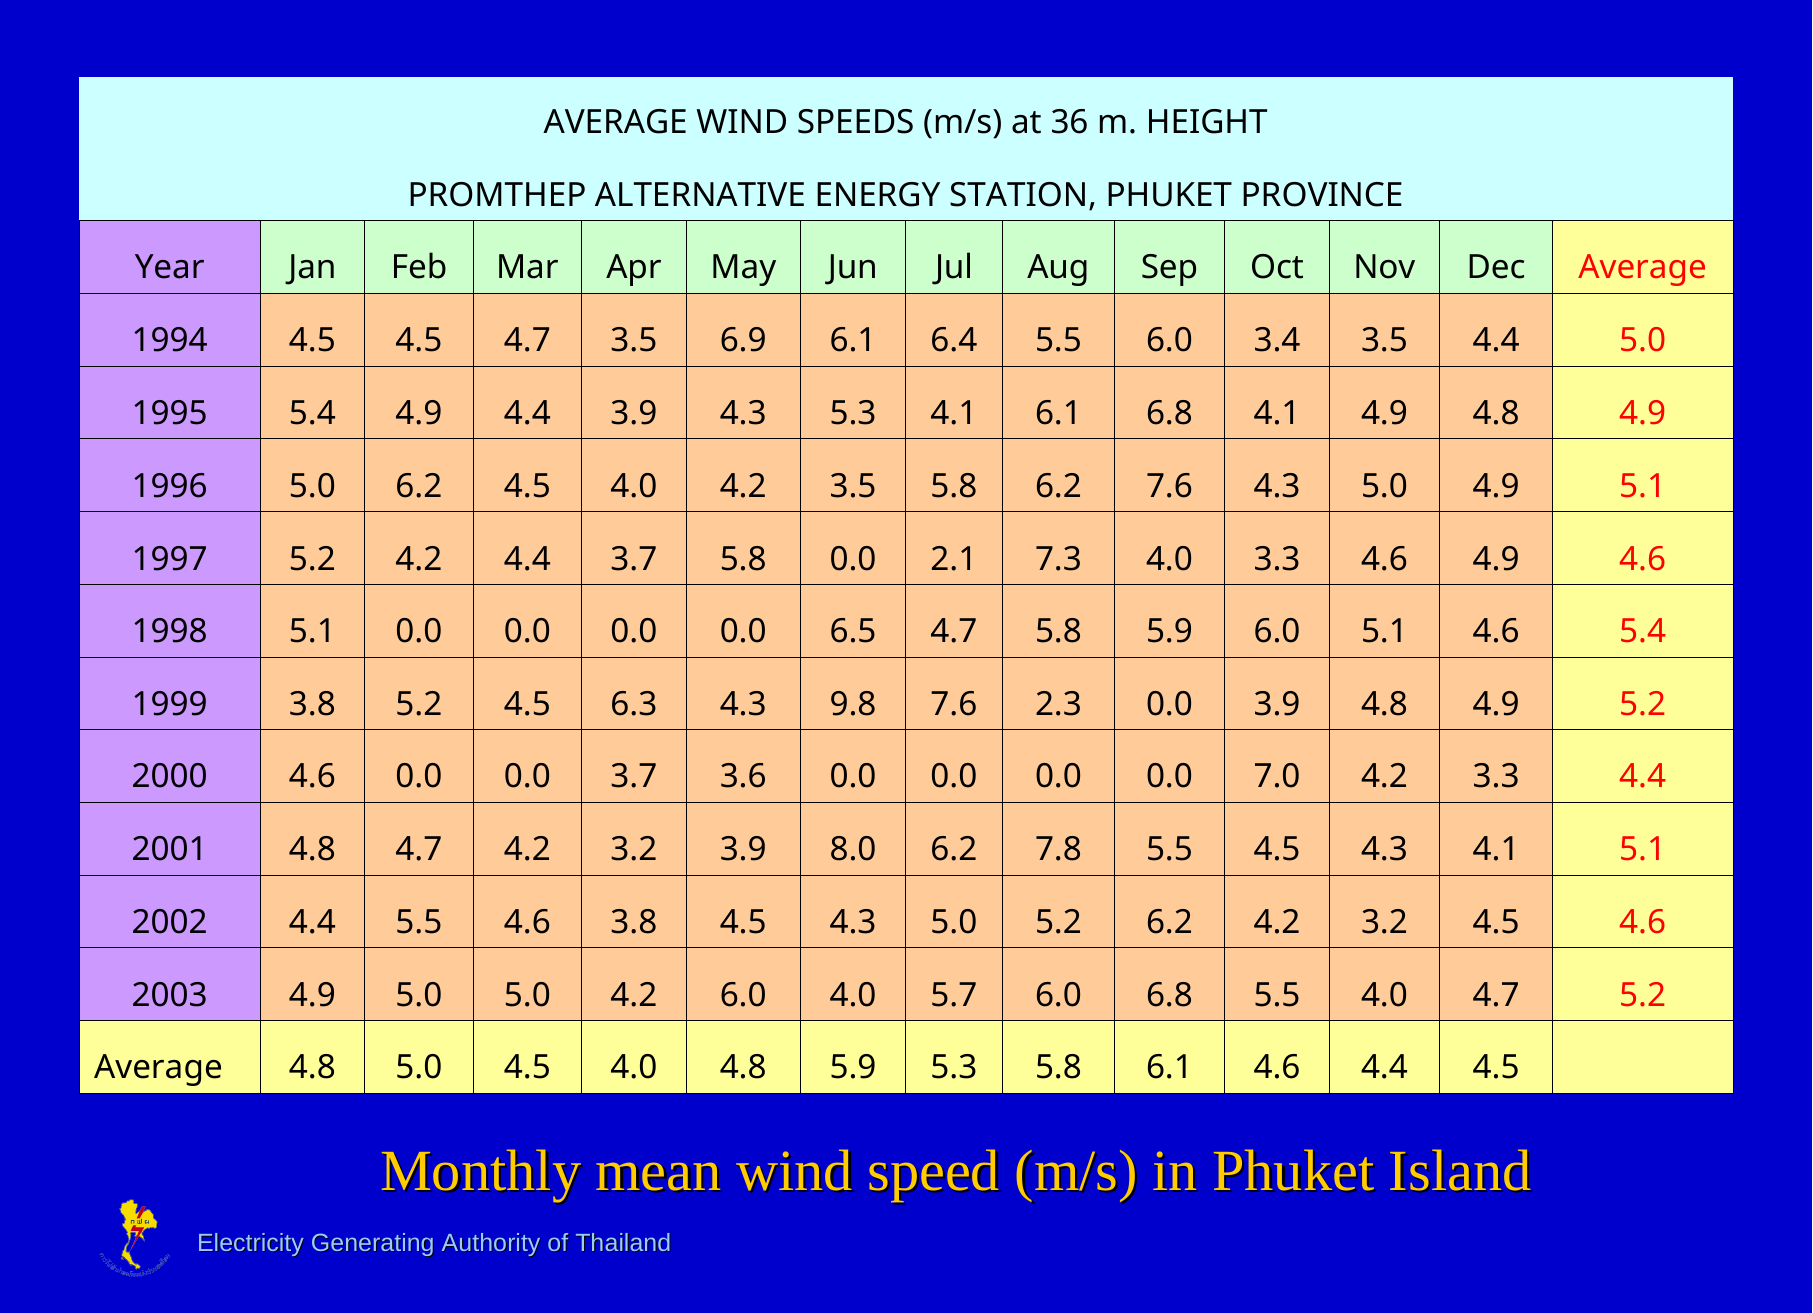

| AVERAGE WIND SPEEDS (m/s) at 36 m. HEIGHT | | | | | | | | | | | | | |
| --- | --- | --- | --- | --- | --- | --- | --- | --- | --- | --- | --- | --- | --- |
| PROMTHEP ALTERNATIVE ENERGY STATION, PHUKET PROVINCE | | | | | | | | | | | | | |
| Year | Jan | Feb | Mar | Apr | May | Jun | Jul | Aug | Sep | Oct | Nov | Dec | Average |
| 1994 | 4.5 | 4.5 | 4.7 | 3.5 | 6.9 | 6.1 | 6.4 | 5.5 | 6.0 | 3.4 | 3.5 | 4.4 | 5.0 |
| 1995 | 5.4 | 4.9 | 4.4 | 3.9 | 4.3 | 5.3 | 4.1 | 6.1 | 6.8 | 4.1 | 4.9 | 4.8 | 4.9 |
| 1996 | 5.0 | 6.2 | 4.5 | 4.0 | 4.2 | 3.5 | 5.8 | 6.2 | 7.6 | 4.3 | 5.0 | 4.9 | 5.1 |
| 1997 | 5.2 | 4.2 | 4.4 | 3.7 | 5.8 | 0.0 | 2.1 | 7.3 | 4.0 | 3.3 | 4.6 | 4.9 | 4.6 |
| 1998 | 5.1 | 0.0 | 0.0 | 0.0 | 0.0 | 6.5 | 4.7 | 5.8 | 5.9 | 6.0 | 5.1 | 4.6 | 5.4 |
| 1999 | 3.8 | 5.2 | 4.5 | 6.3 | 4.3 | 9.8 | 7.6 | 2.3 | 0.0 | 3.9 | 4.8 | 4.9 | 5.2 |
| 2000 | 4.6 | 0.0 | 0.0 | 3.7 | 3.6 | 0.0 | 0.0 | 0.0 | 0.0 | 7.0 | 4.2 | 3.3 | 4.4 |
| 2001 | 4.8 | 4.7 | 4.2 | 3.2 | 3.9 | 8.0 | 6.2 | 7.8 | 5.5 | 4.5 | 4.3 | 4.1 | 5.1 |
| 2002 | 4.4 | 5.5 | 4.6 | 3.8 | 4.5 | 4.3 | 5.0 | 5.2 | 6.2 | 4.2 | 3.2 | 4.5 | 4.6 |
| 2003 | 4.9 | 5.0 | 5.0 | 4.2 | 6.0 | 4.0 | 5.7 | 6.0 | 6.8 | 5.5 | 4.0 | 4.7 | 5.2 |
| Average | 4.8 | 5.0 | 4.5 | 4.0 | 4.8 | 5.9 | 5.3 | 5.8 | 6.1 | 4.6 | 4.4 | 4.5 | |
# Monthly mean wind speed (m/s) in Phuket Island